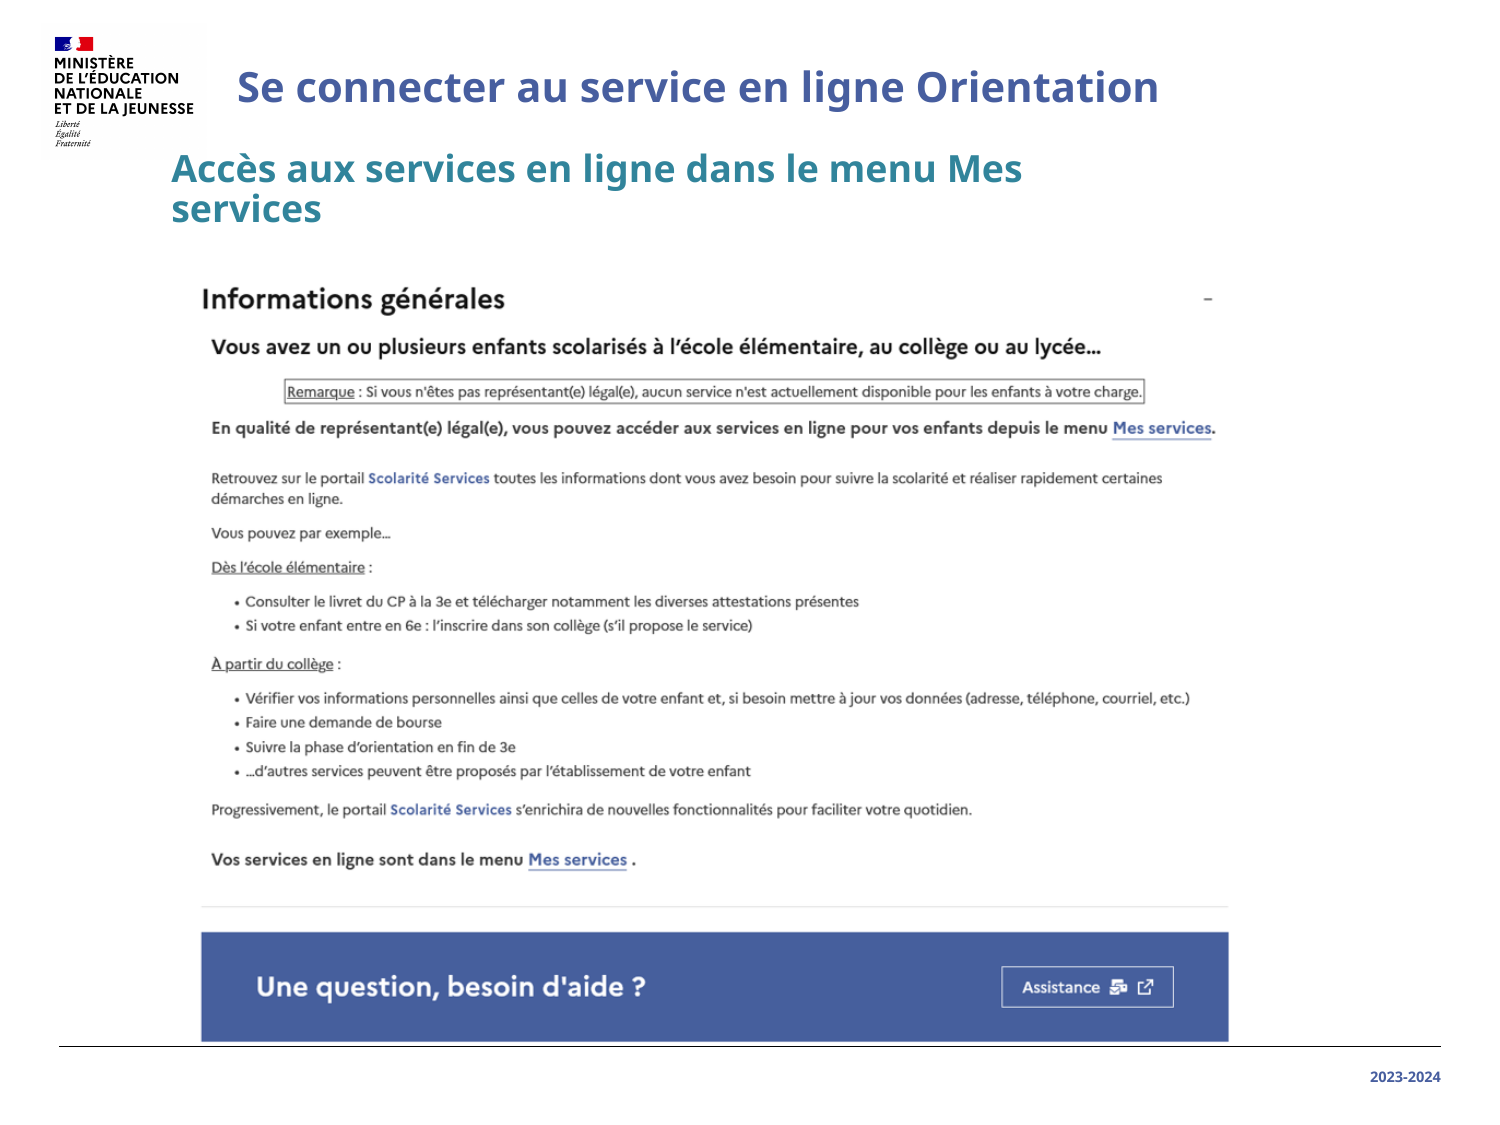

Se connecter au service en ligne Orientation
# Accès aux services en ligne dans le menu Mes services
2023-2024